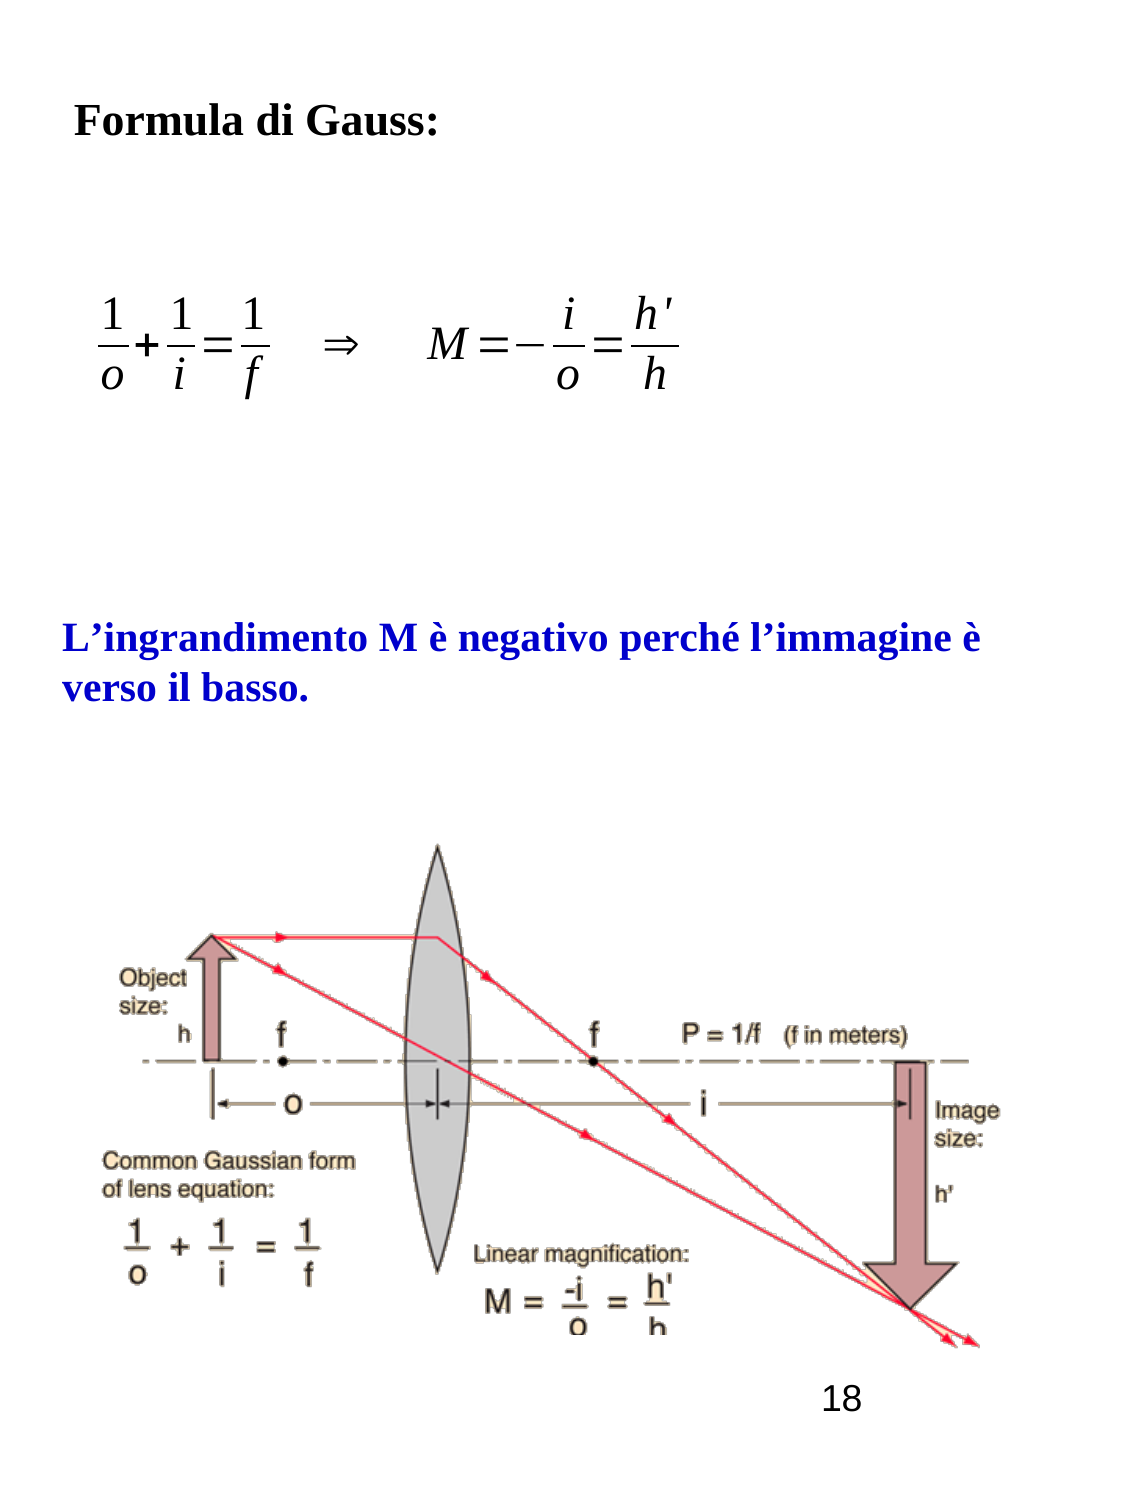

Formula di Gauss:
L’ingrandimento M è negativo perché l’immagine è verso il basso.
P19 Onde Ottica
18